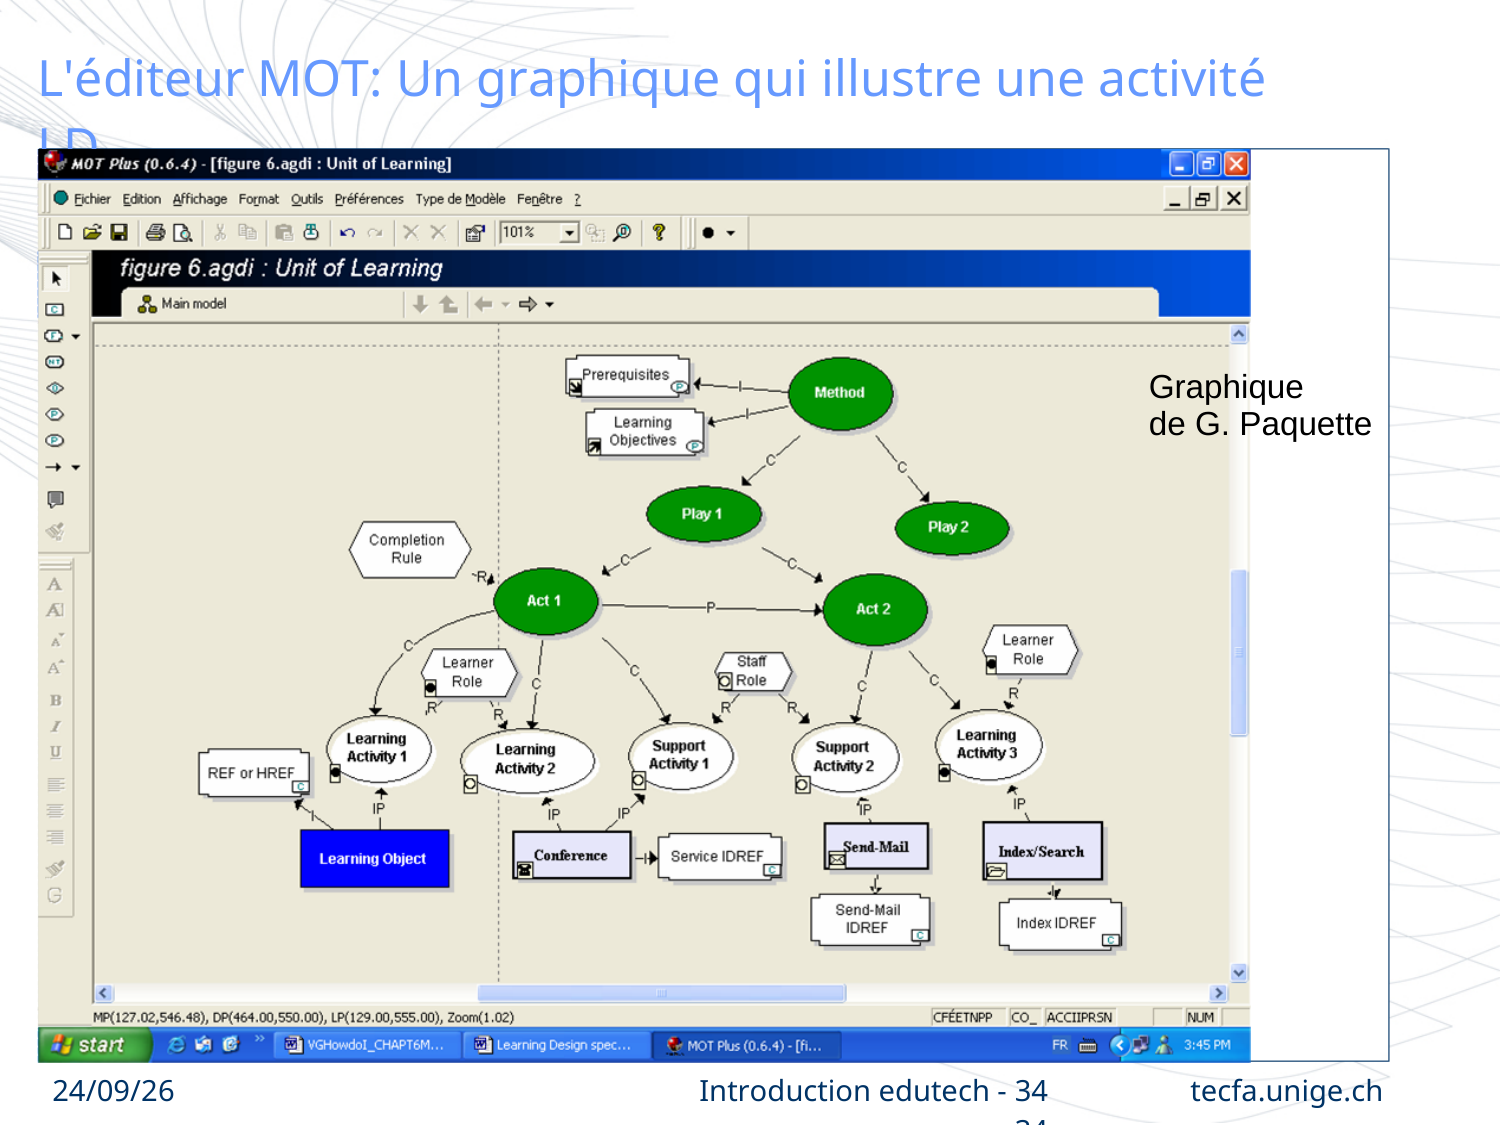

# L'éditeur MOT: Un graphique qui illustre une activité LD
Graphique
de G. Paquette
34